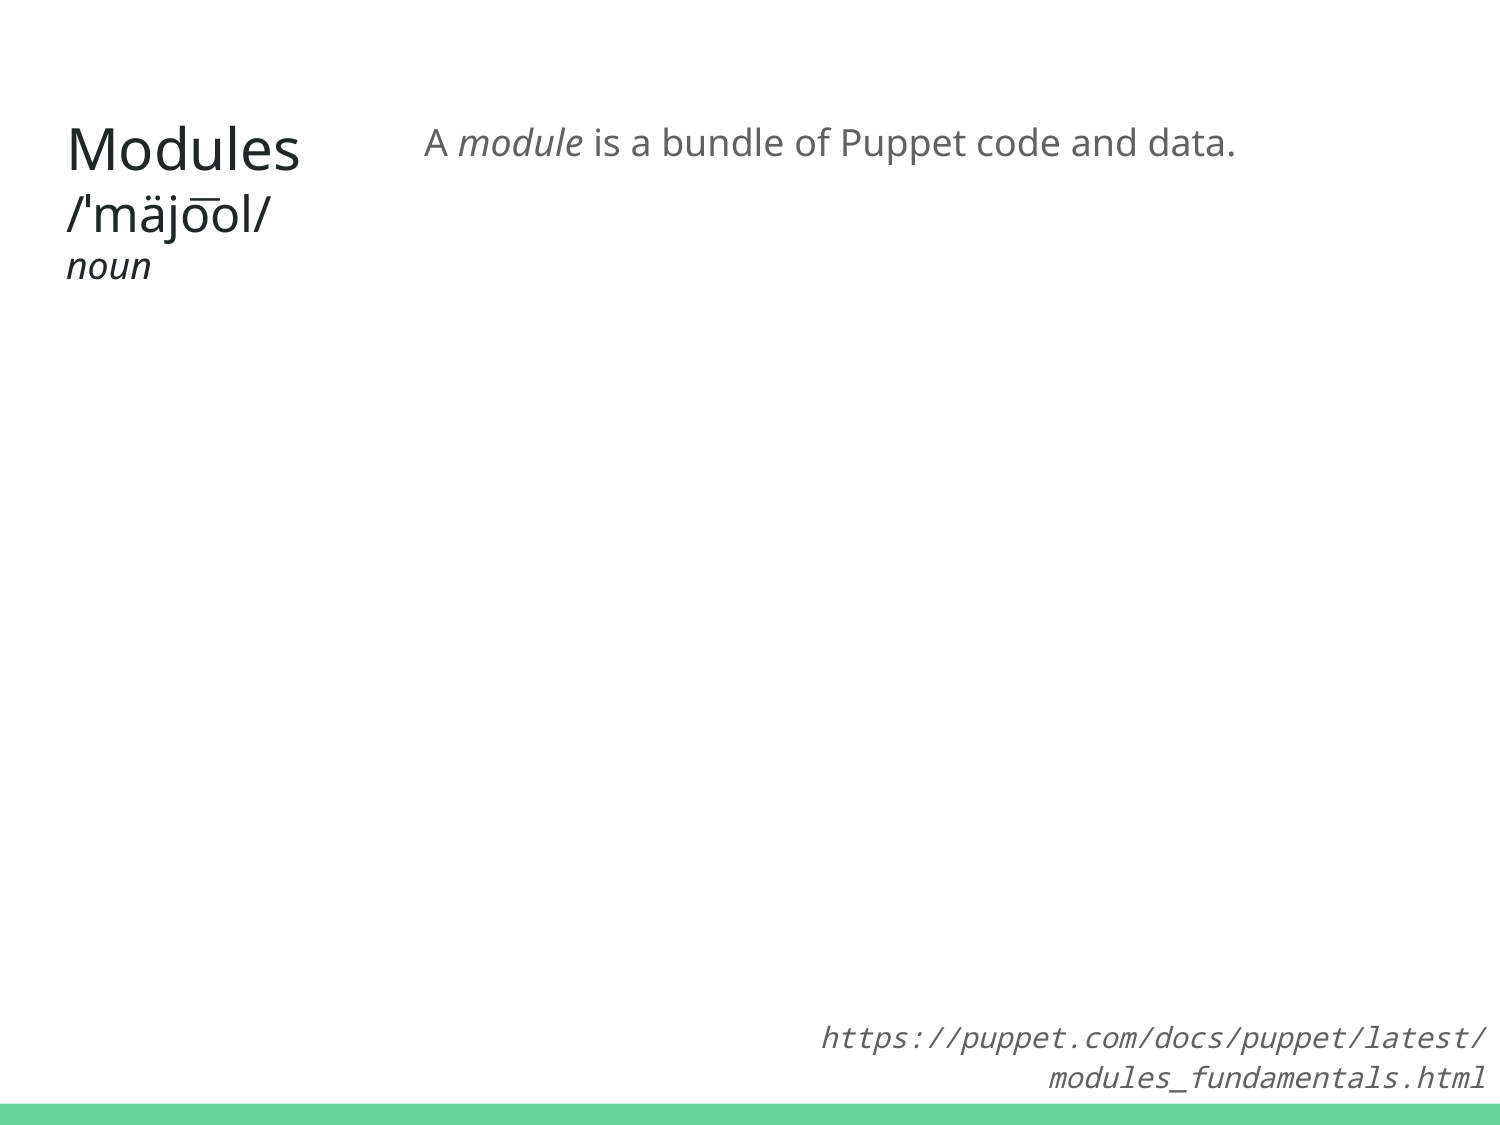

# Modules /ˈmäjo͞ol/ noun
A module is a bundle of Puppet code and data.
https://puppet.com/docs/puppet/latest/modules_fundamentals.html